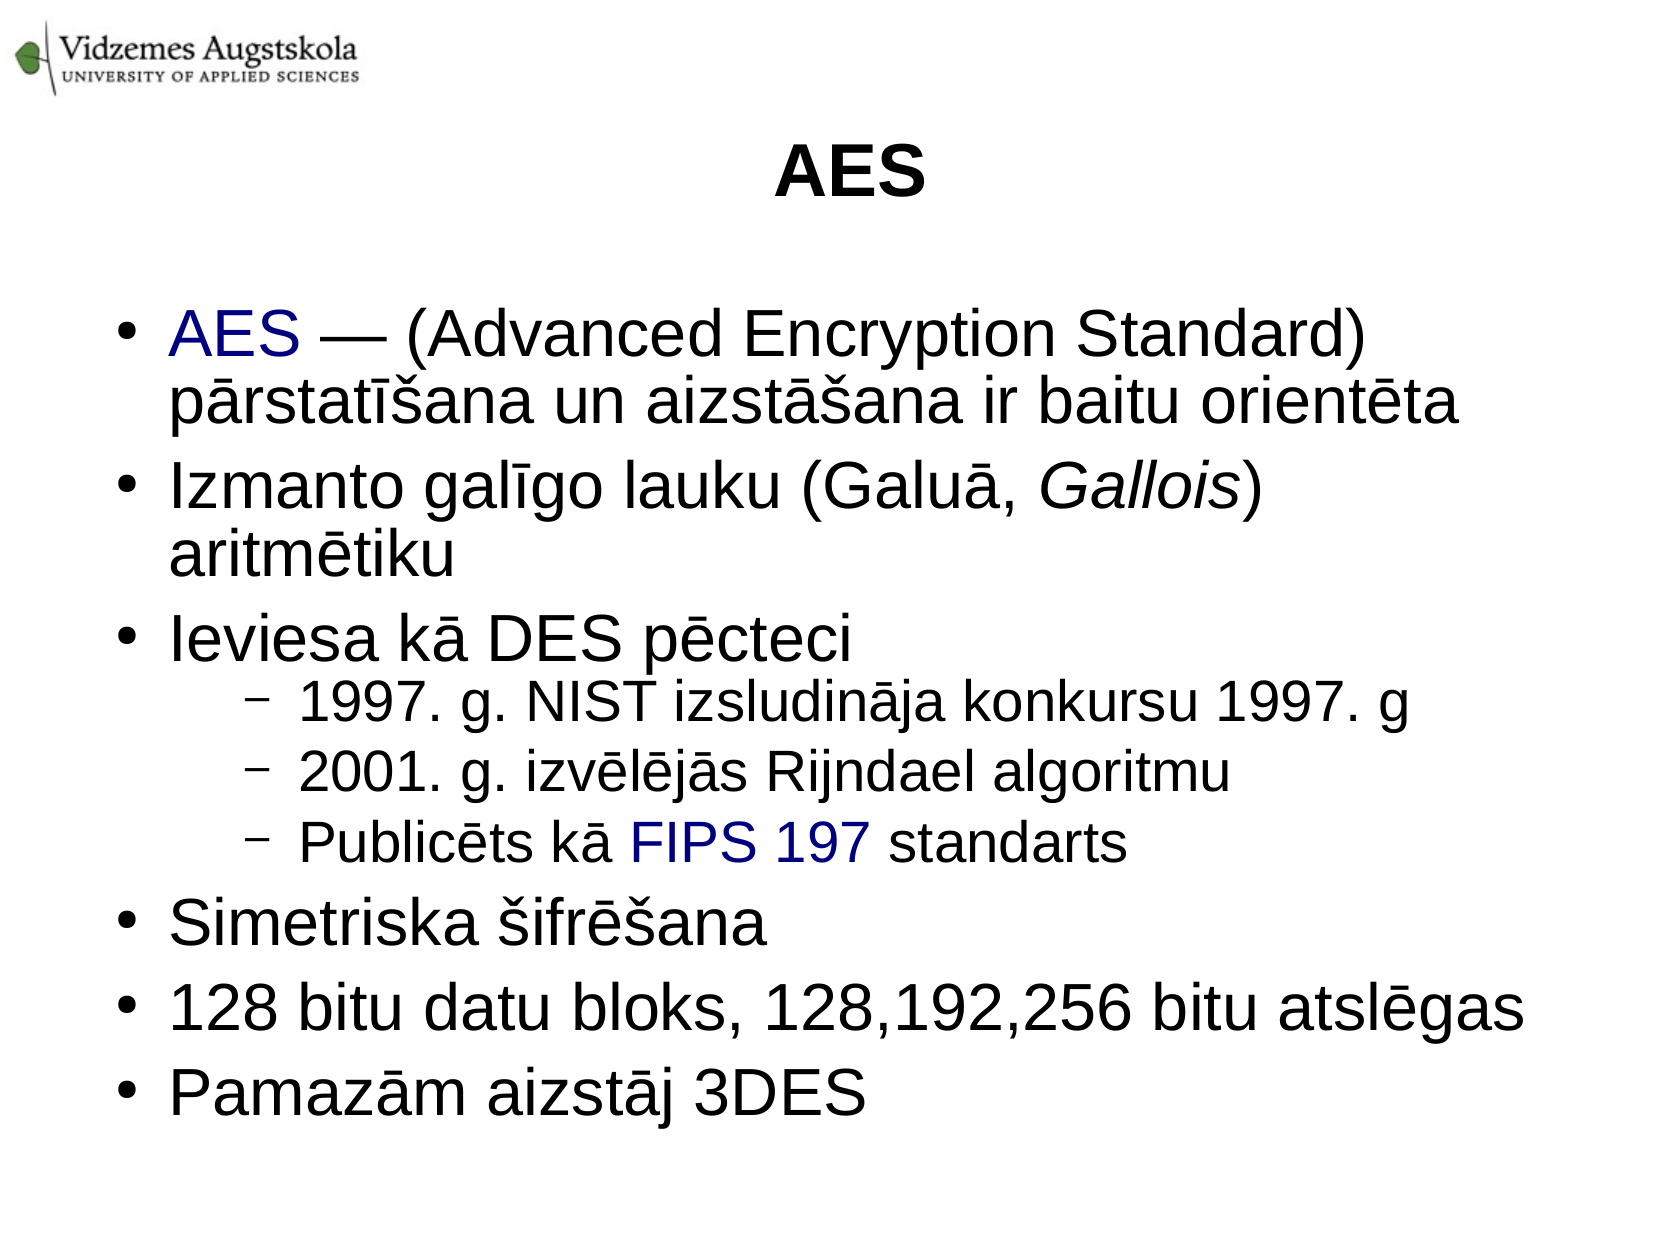

# AES
AES — (Advanced Encryption Standard) pārstatīšana un aizstāšana ir baitu orientēta
Izmanto galīgo lauku (Galuā, Gallois) aritmētiku
Ieviesa kā DES pēcteci
1997. g. NIST izsludināja konkursu 1997. g
2001. g. izvēlējās Rijndael algoritmu
Publicēts kā FIPS 197 standarts
Simetriska šifrēšana
128 bitu datu bloks, 128,192,256 bitu atslēgas
Pamazām aizstāj 3DES